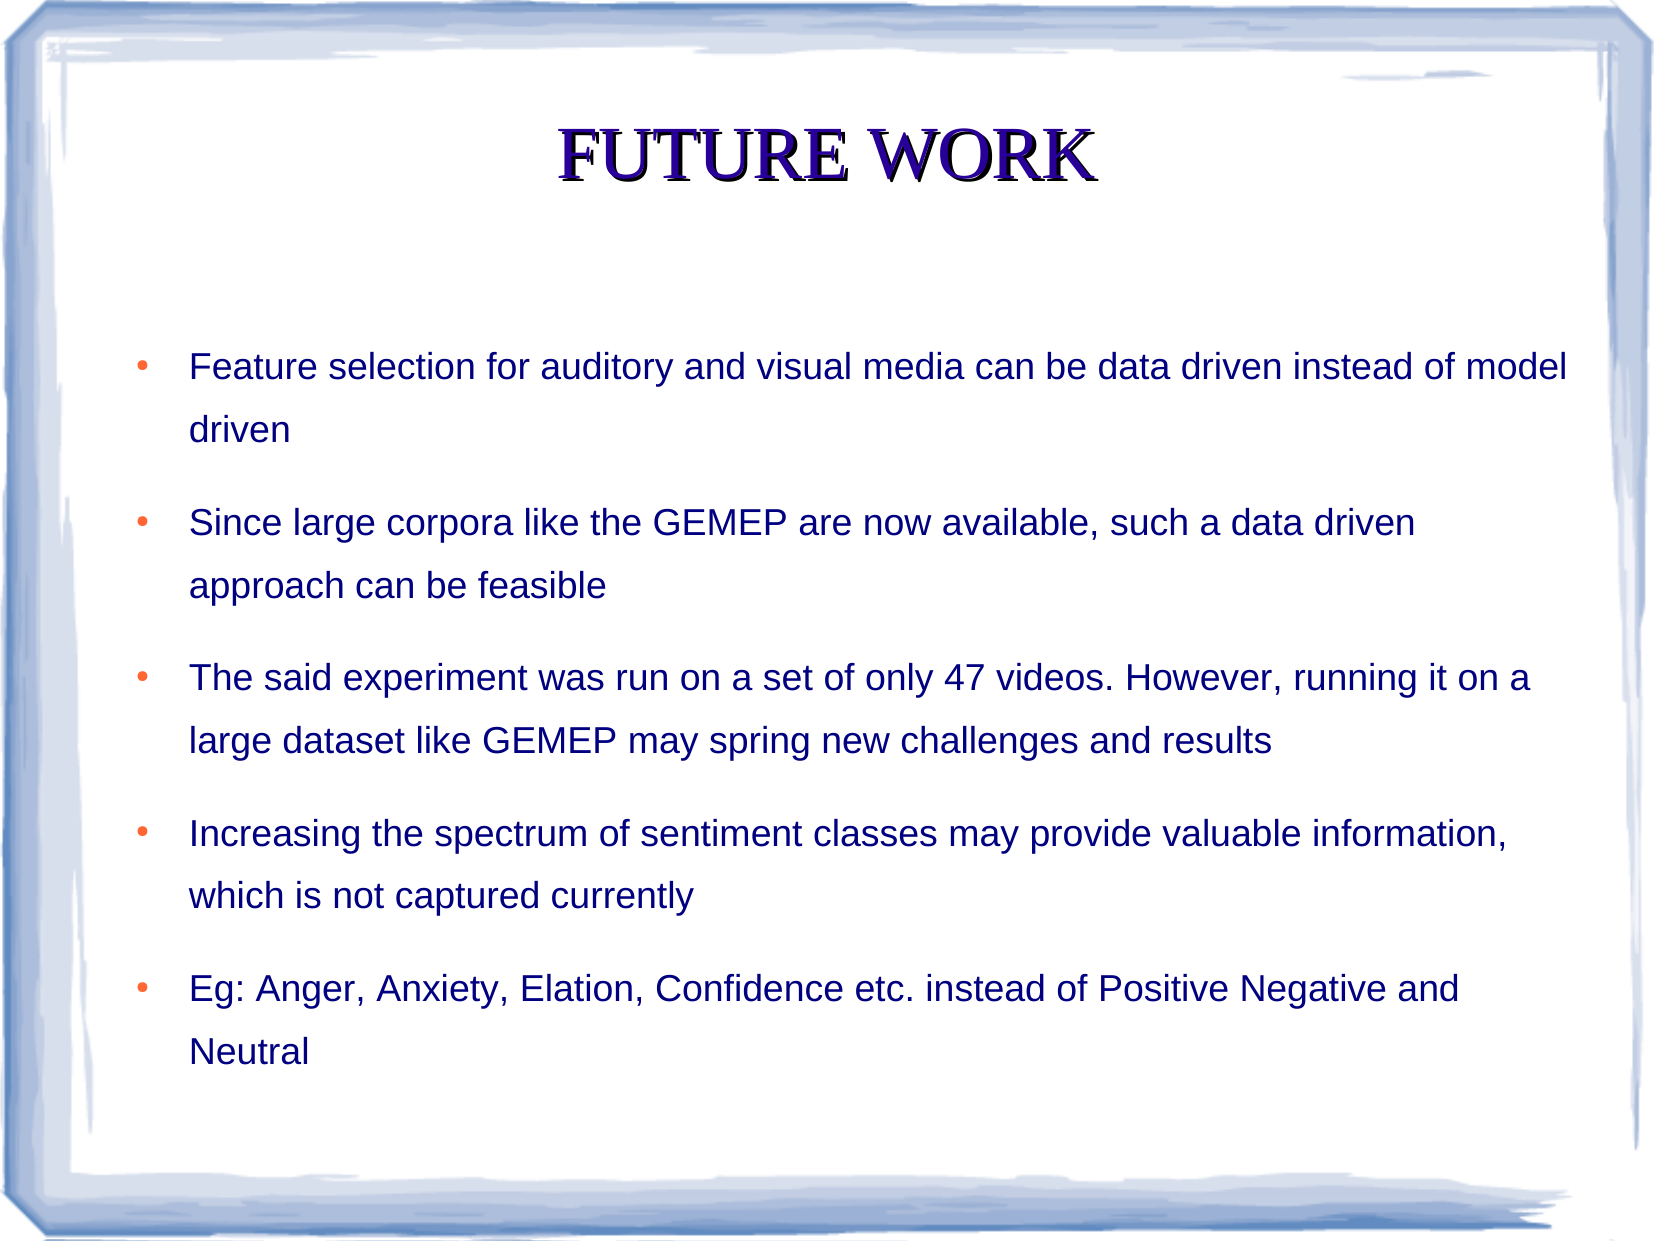

# FUTURE WORK
Feature selection for auditory and visual media can be data driven instead of model driven
Since large corpora like the GEMEP are now available, such a data driven approach can be feasible
The said experiment was run on a set of only 47 videos. However, running it on a large dataset like GEMEP may spring new challenges and results
Increasing the spectrum of sentiment classes may provide valuable information, which is not captured currently
Eg: Anger, Anxiety, Elation, Confidence etc. instead of Positive Negative and Neutral